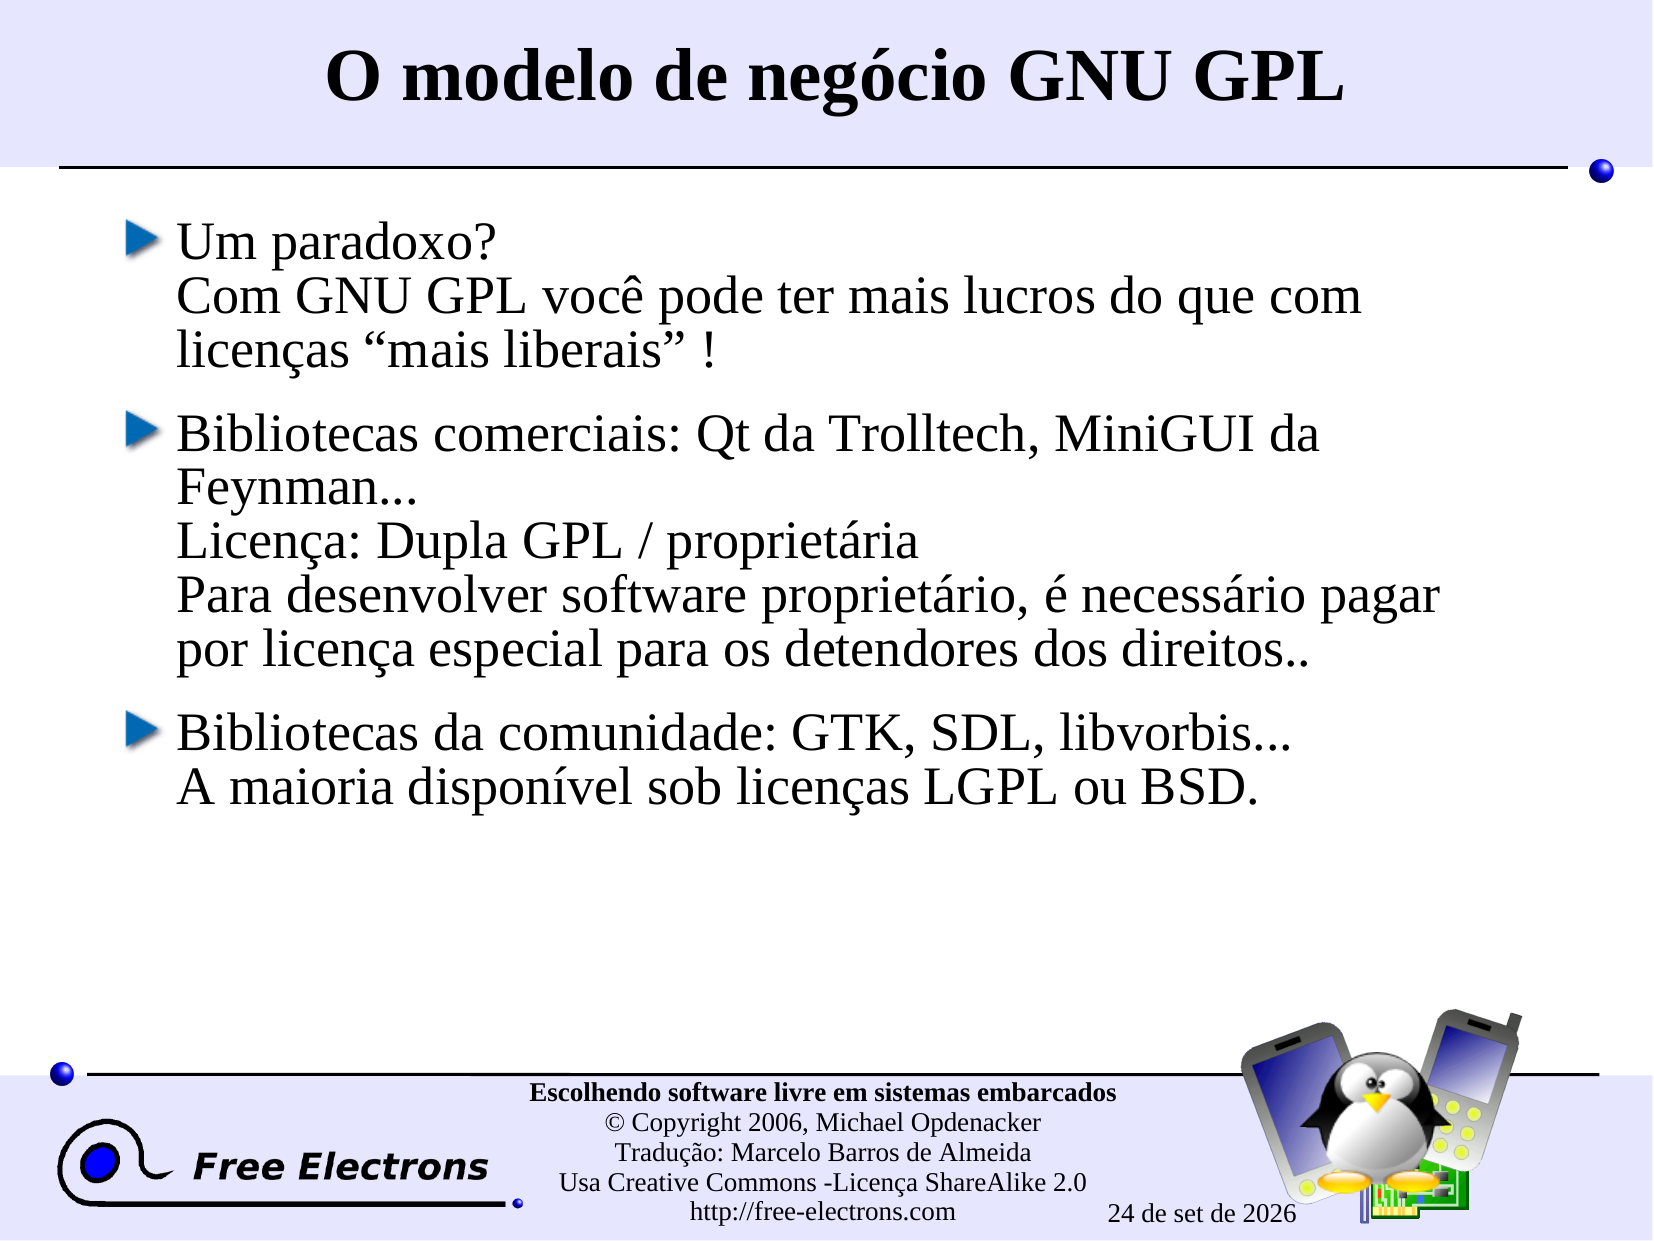

# O modelo de negócio GNU GPL
Um paradoxo?
Com GNU GPL você pode ter mais lucros do que com licenças “mais liberais” !
Bibliotecas comerciais: Qt da Trolltech, MiniGUI da Feynman...
Licença: Dupla GPL / proprietária
Para desenvolver software proprietário, é necessário pagar por licença especial para os detendores dos direitos..
Bibliotecas da comunidade: GTK, SDL, libvorbis...
A maioria disponível sob licenças LGPL ou BSD.